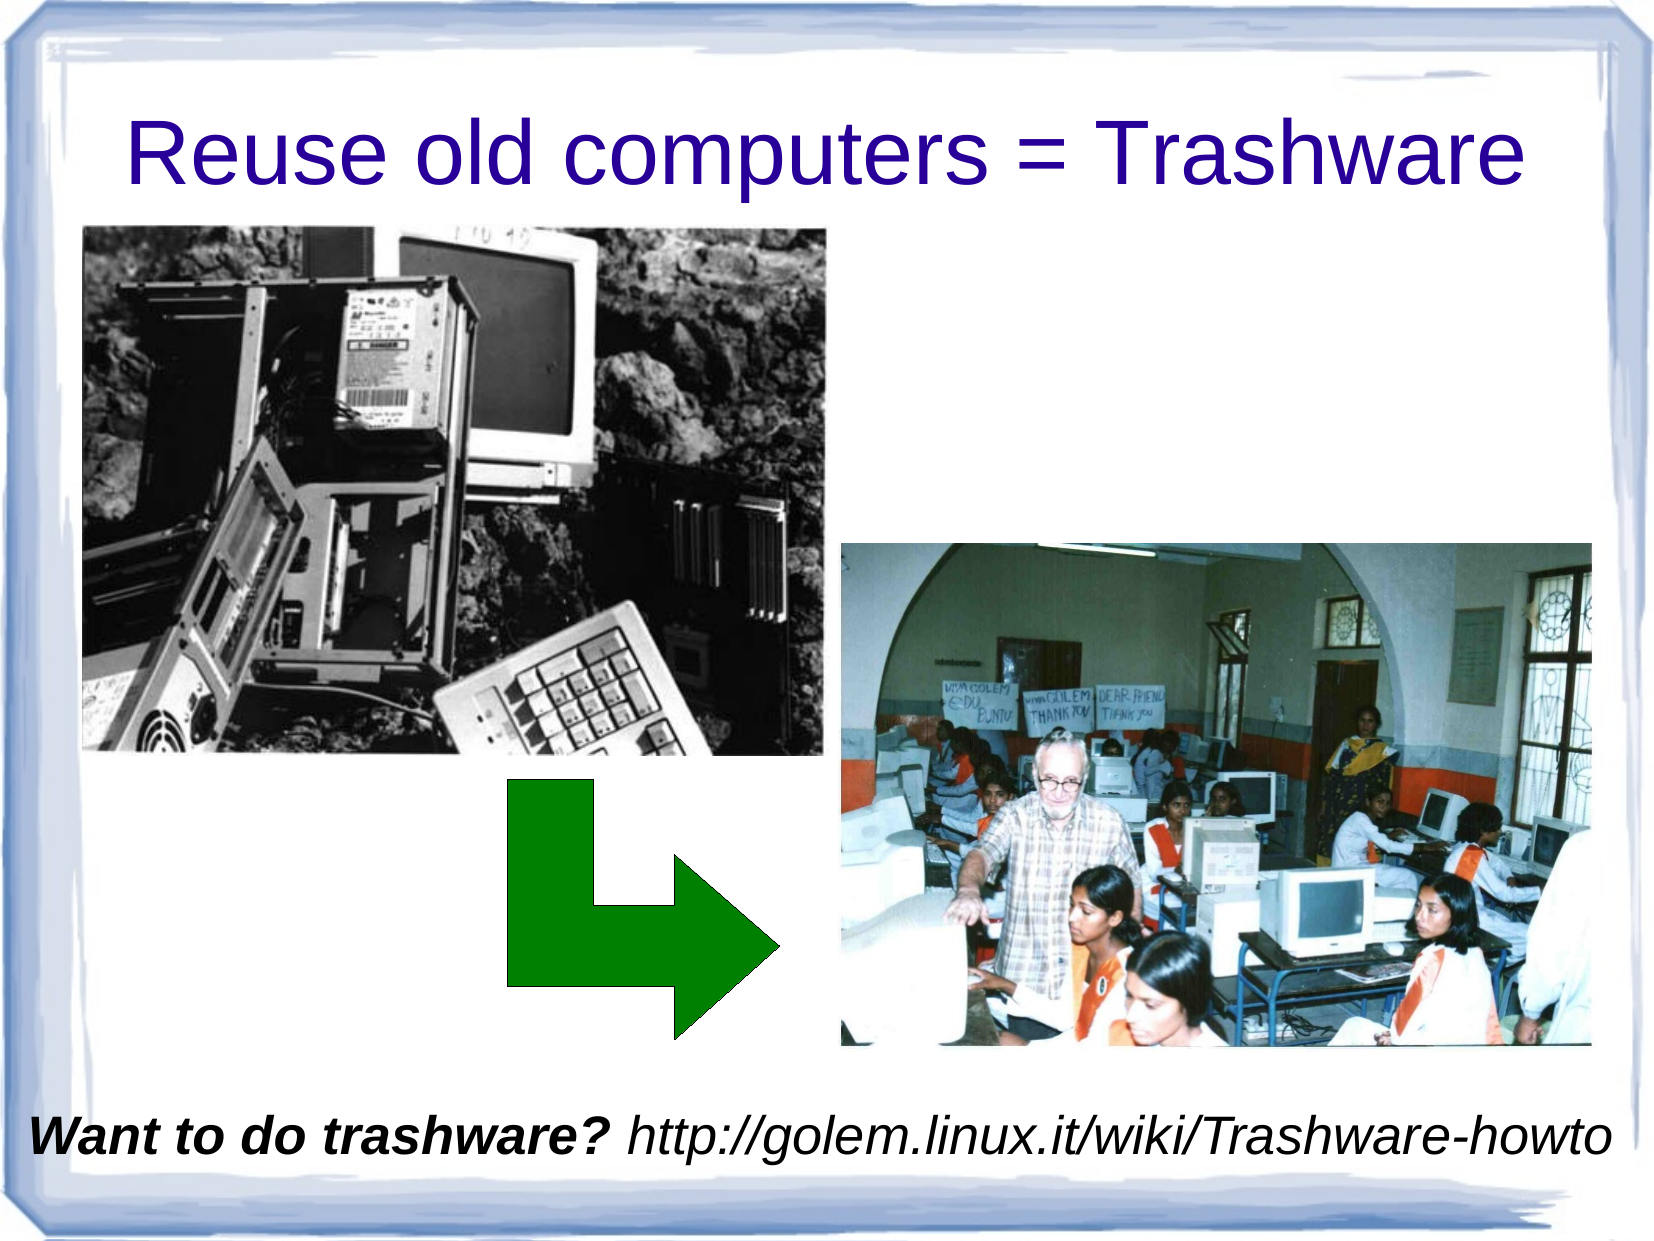

# Reuse old computers = Trashware
Want to do trashware? http://golem.linux.it/wiki/Trashware-howto